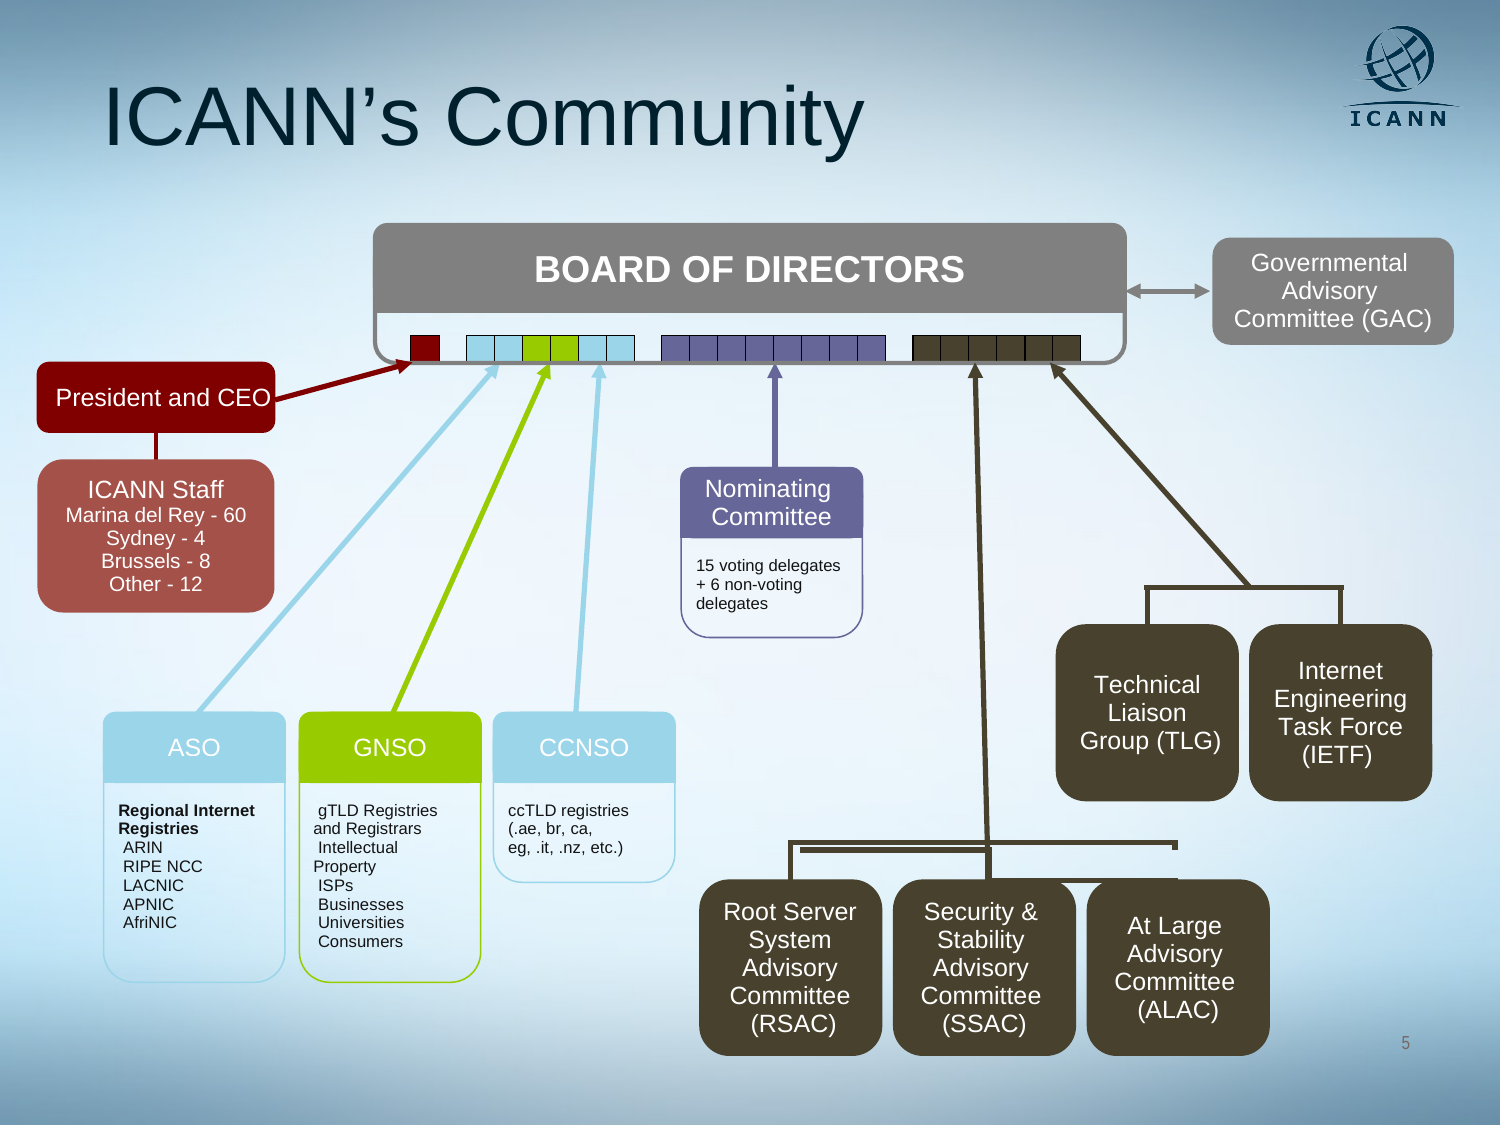

ICANN’s Community
BOARD OF DIRECTORS
Governmental
Advisory
Committee (GAC)
President and CEO
ICANN Staff
Marina del Rey - 60
Sydney - 4
Brussels - 8
Other - 12
Nominating
Committee
15 voting delegates + 6 non-voting delegates
Technical
Liaison
Group (TLG)
Internet Engineering
Task Force (IETF)
ASO
GNSO
CCNSO
Regional Internet Registries
 ARIN
 RIPE NCC
 LACNIC
 APNIC
 AfriNIC
 gTLD Registries and Registrars
 Intellectual Property
 ISPs
 Businesses
 Universities
 Consumers
ccTLD registries (.ae, br, ca, eg, .it, .nz, etc.)
Root Server
System
Advisory
Committee
(RSAC)
Security &
Stability
Advisory
Committee
(SSAC)
At Large
Advisory
Committee
(ALAC)
5